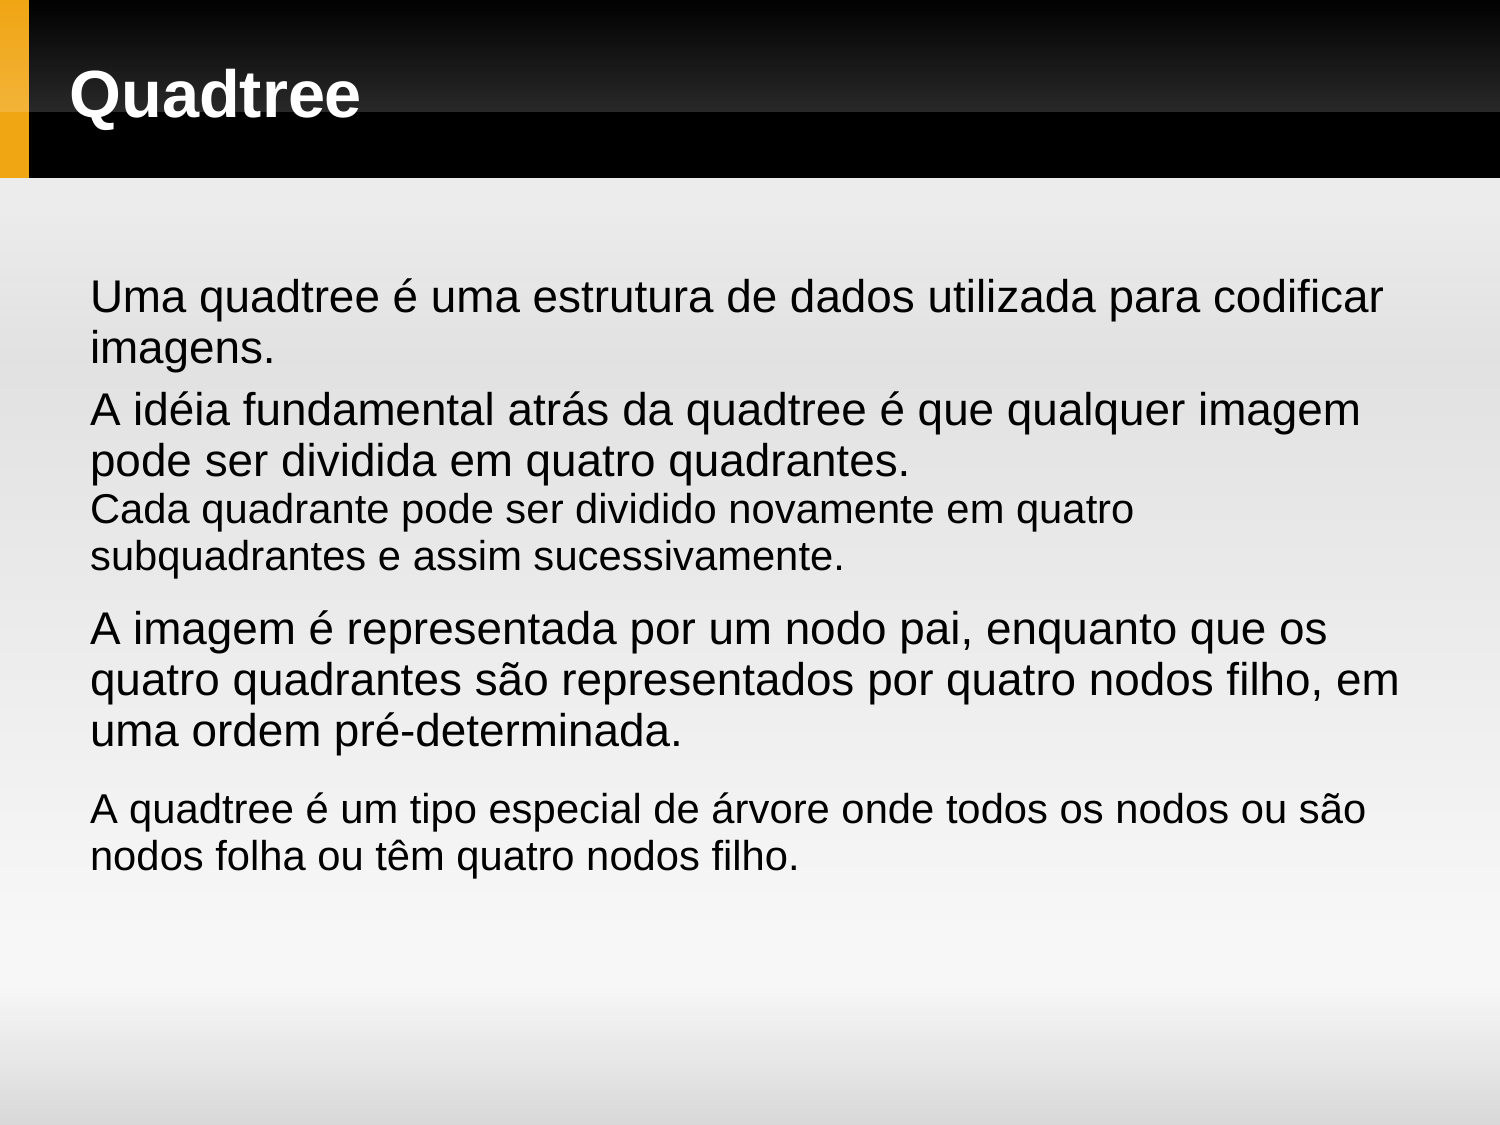

Quadtree
# Uma quadtree é uma estrutura de dados utilizada para codificar imagens.
A idéia fundamental atrás da quadtree é que qualquer imagem pode ser dividida em quatro quadrantes.
Cada quadrante pode ser dividido novamente em quatro subquadrantes e assim sucessivamente.
A imagem é representada por um nodo pai, enquanto que os quatro quadrantes são representados por quatro nodos filho, em uma ordem pré-determinada.
A quadtree é um tipo especial de árvore onde todos os nodos ou são nodos folha ou têm quatro nodos filho.